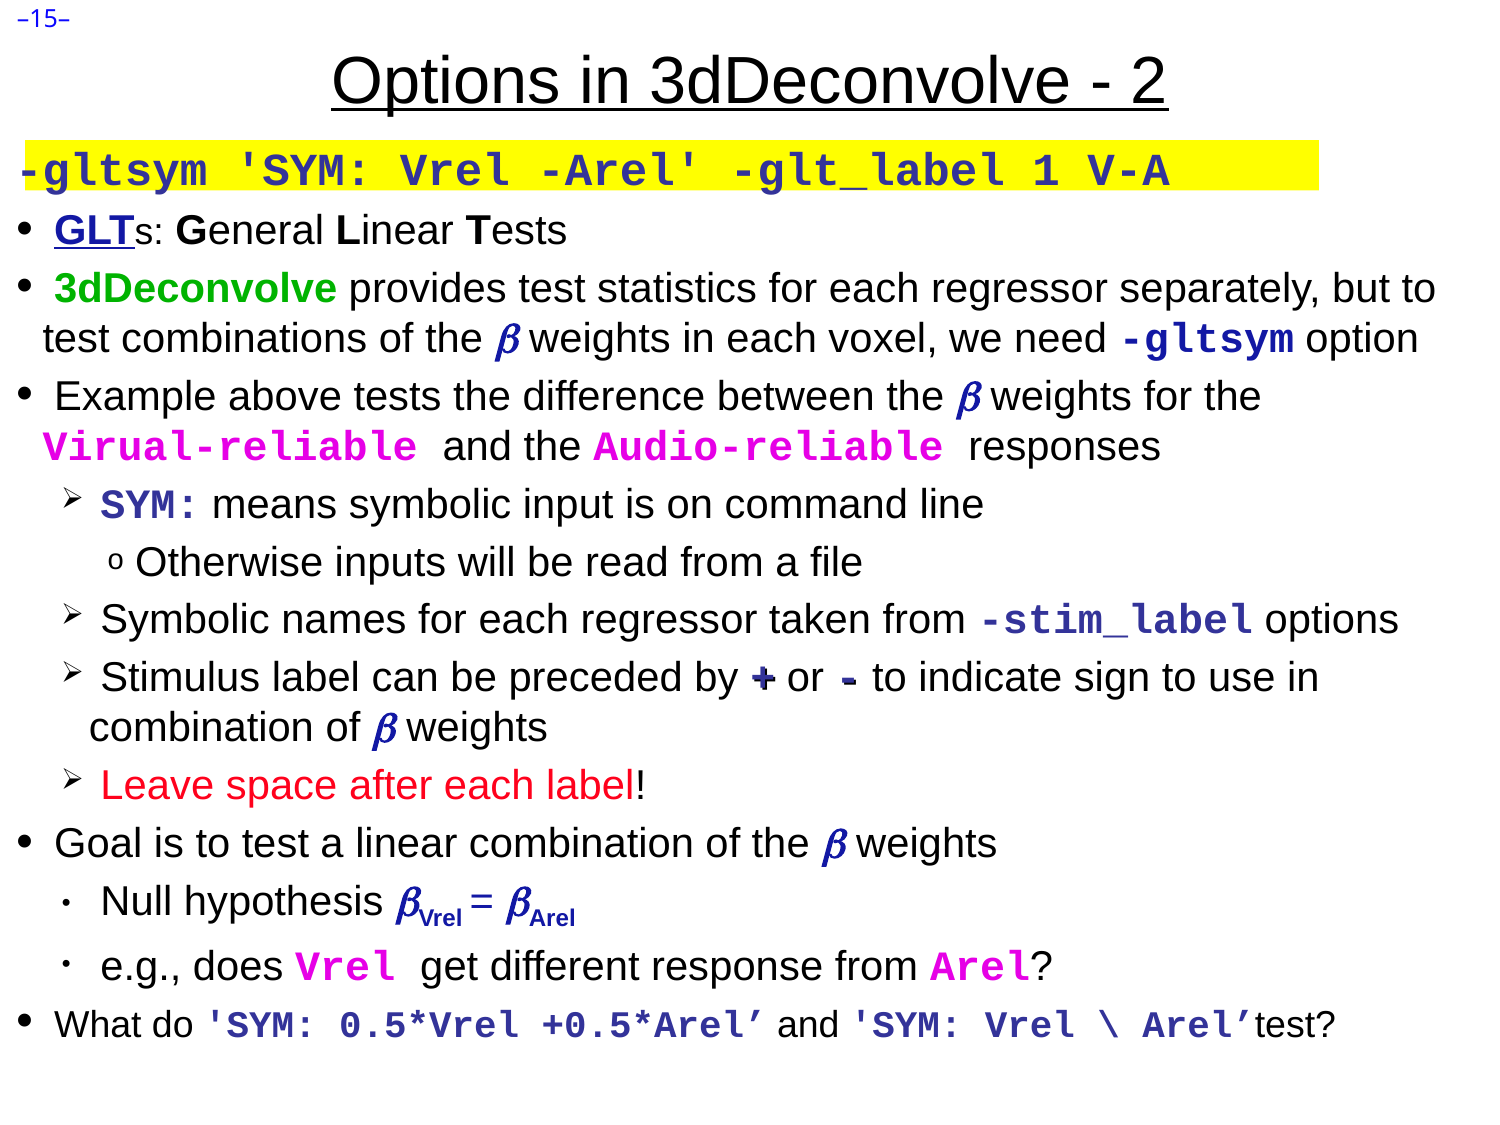

# Options in 3dDeconvolve - 2
-gltsym 'SYM: Vrel -Arel' -glt_label 1 V-A
 GLTs: General Linear Tests
 3dDeconvolve provides test statistics for each regressor separately, but to test combinations of the  weights in each voxel, we need -gltsym option
 Example above tests the difference between the  weights for the Virual-reliable and the Audio-reliable responses
 SYM: means symbolic input is on command line
Otherwise inputs will be read from a file
 Symbolic names for each regressor taken from -stim_label options
 Stimulus label can be preceded by + or - to indicate sign to use in combination of  weights
 Leave space after each label!
 Goal is to test a linear combination of the  weights
 Null hypothesis Vrel = Arel
 e.g., does Vrel get different response from Arel?
 What do 'SYM: 0.5*Vrel +0.5*Arel’ and 'SYM: Vrel \ Arel’test?